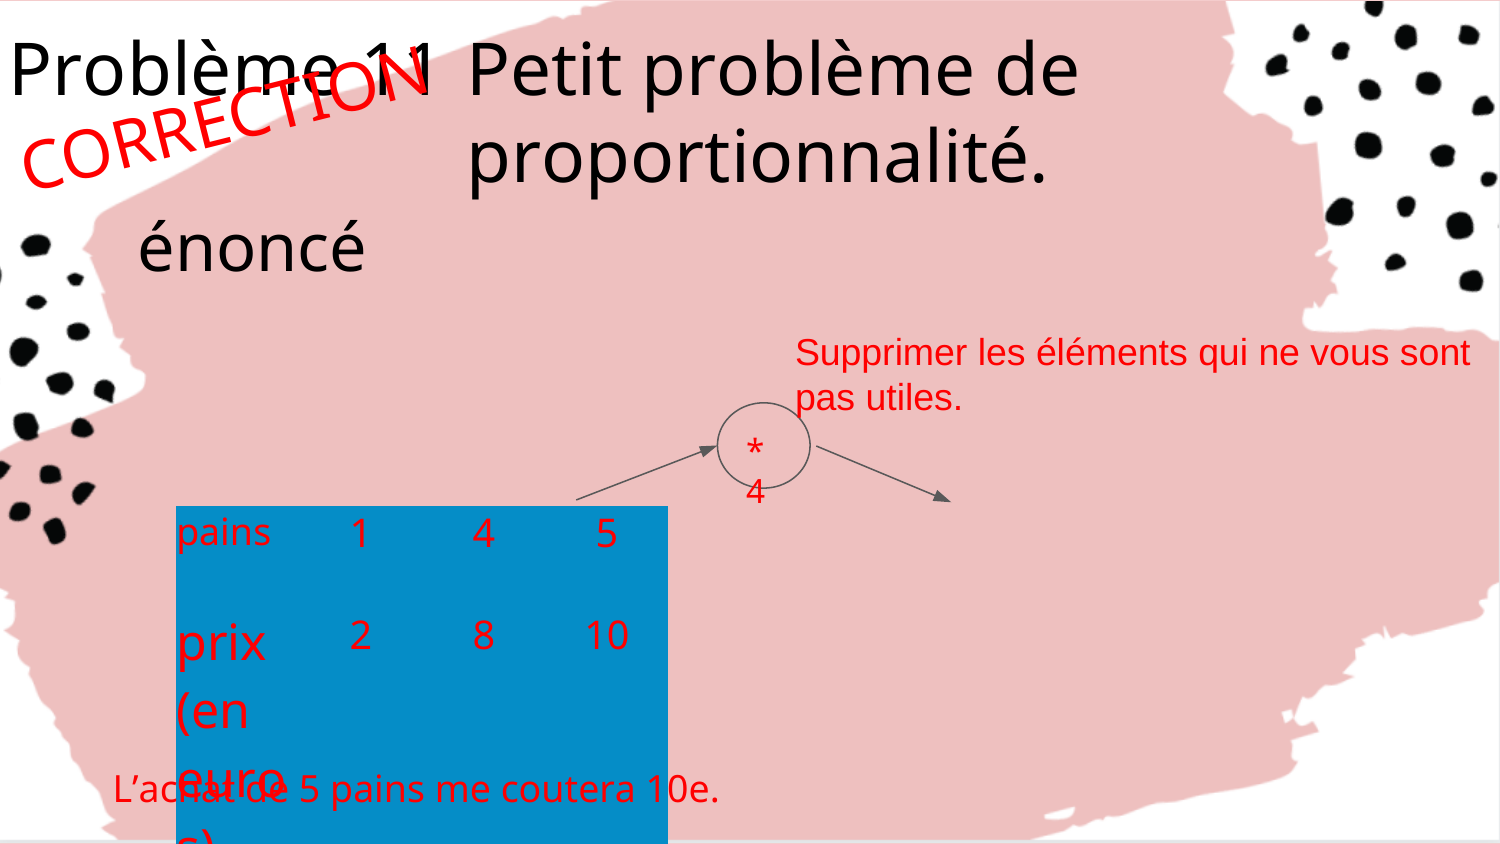

Problème 11
Petit problème de proportionnalité.
CORRECTION
énoncé
Supprimer les éléments qui ne vous sont pas utiles.
*4
| pains | 1 | 4 | 5 |
| --- | --- | --- | --- |
| prix (en euros) | 2 | 8 | 10 |
L’achat de 5 pains me coutera 10e.